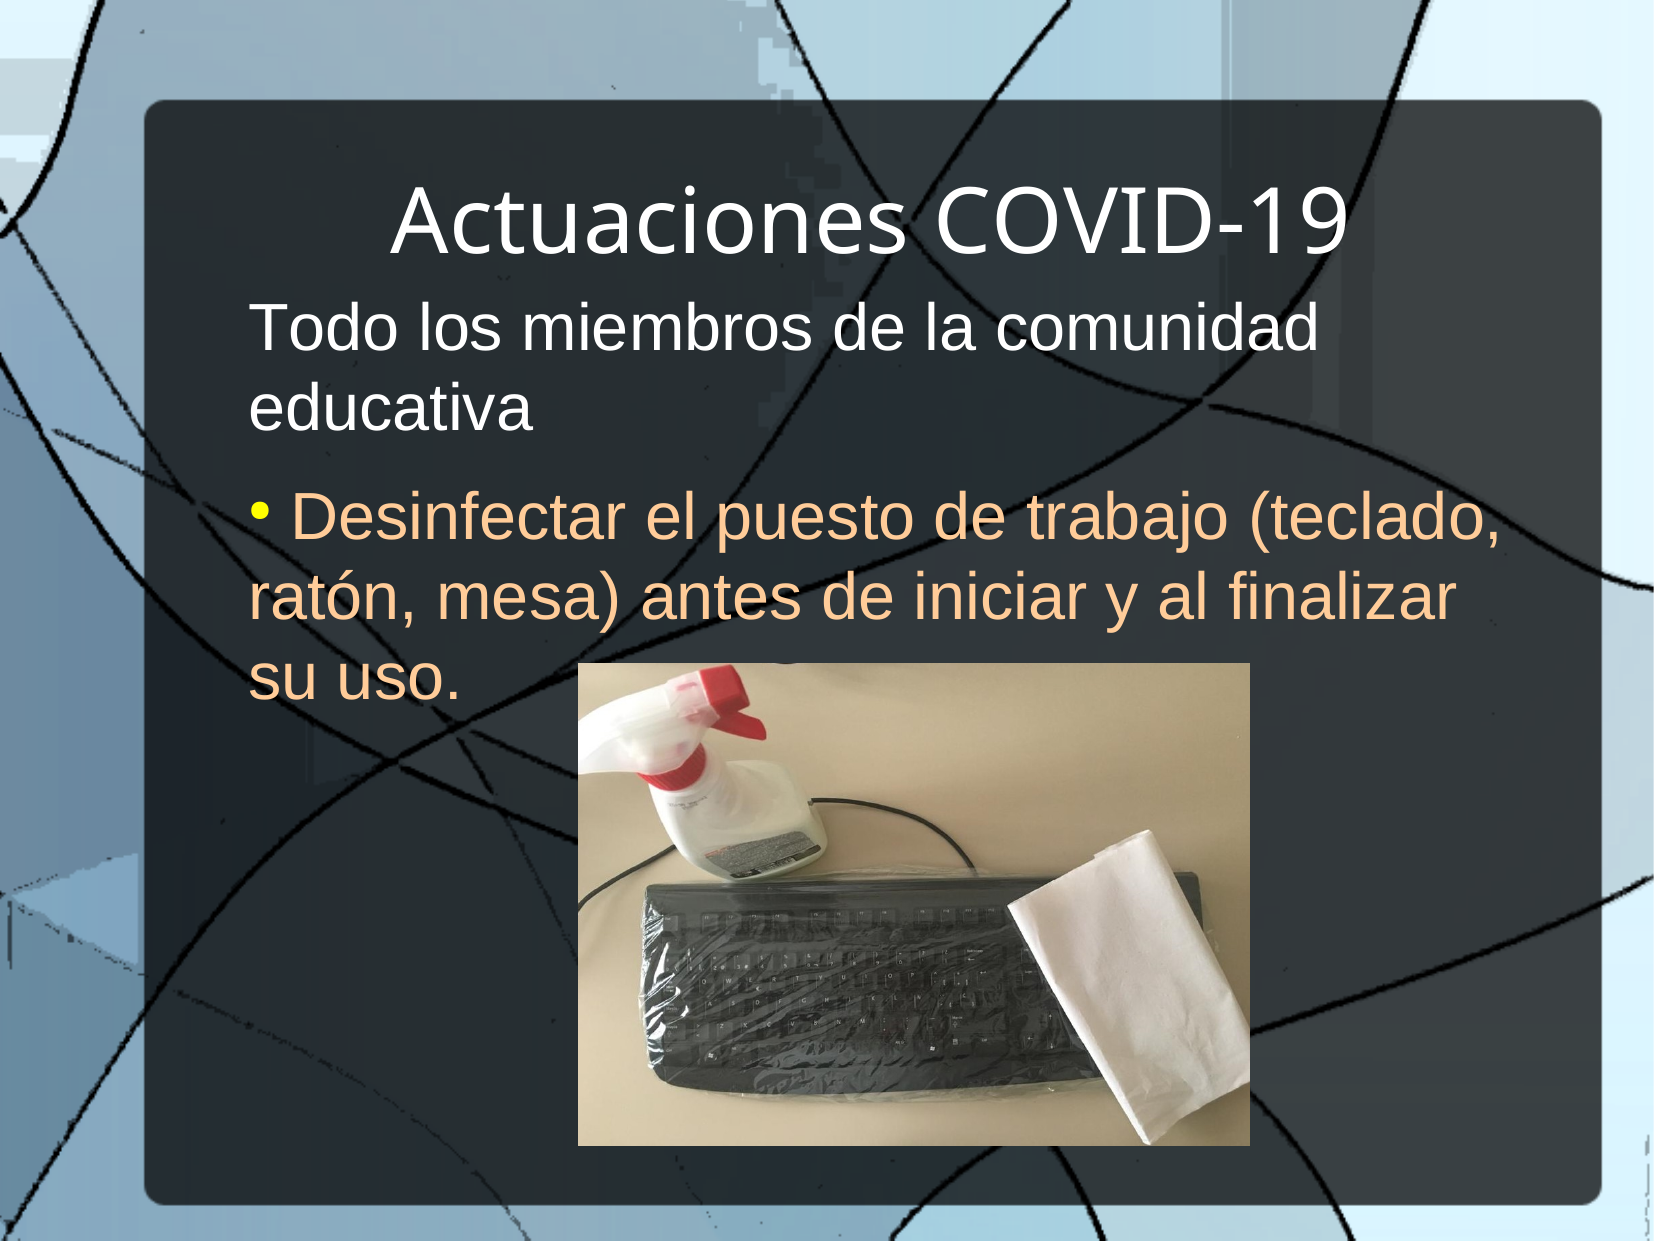

# Actuaciones COVID-19
Todo los miembros de la comunidad educativa
 Desinfectar el puesto de trabajo (teclado, ratón, mesa) antes de iniciar y al finalizar su uso.